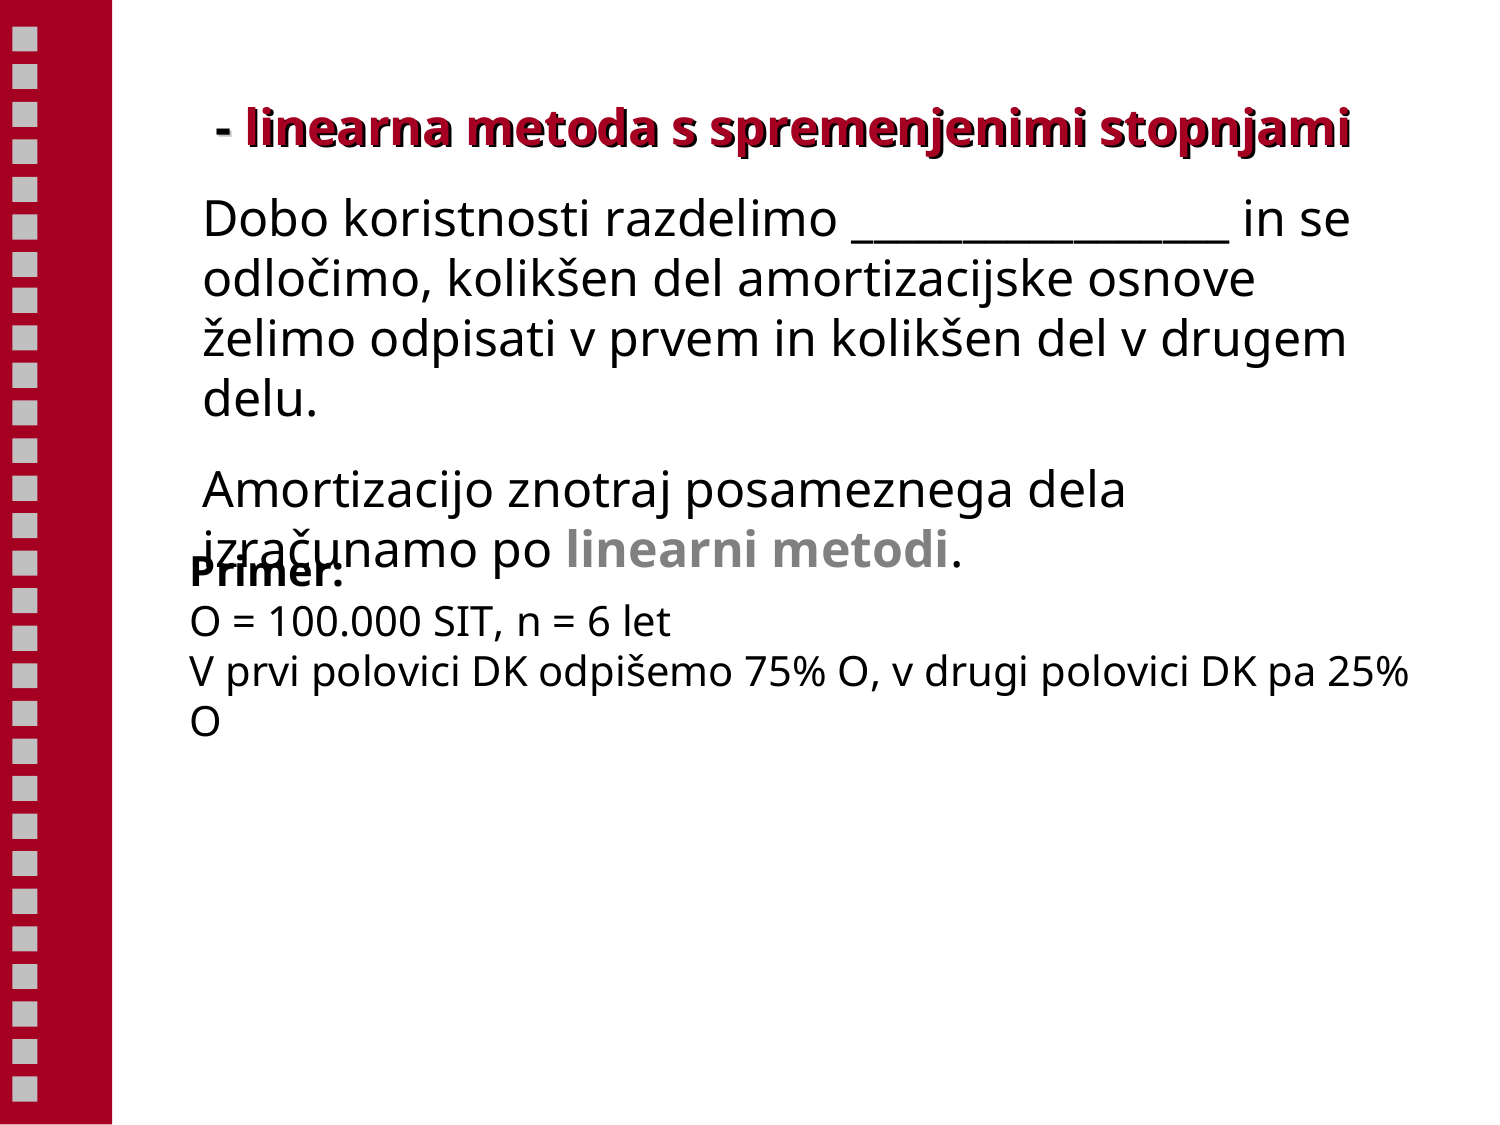

- linearna metoda s spremenjenimi stopnjami
Dobo koristnosti razdelimo _________________ in se odločimo, kolikšen del amortizacijske osnove želimo odpisati v prvem in kolikšen del v drugem delu.
Amortizacijo znotraj posameznega dela izračunamo po linearni metodi.
Primer:
O = 100.000 SIT, n = 6 let
V prvi polovici DK odpišemo 75% O, v drugi polovici DK pa 25% O